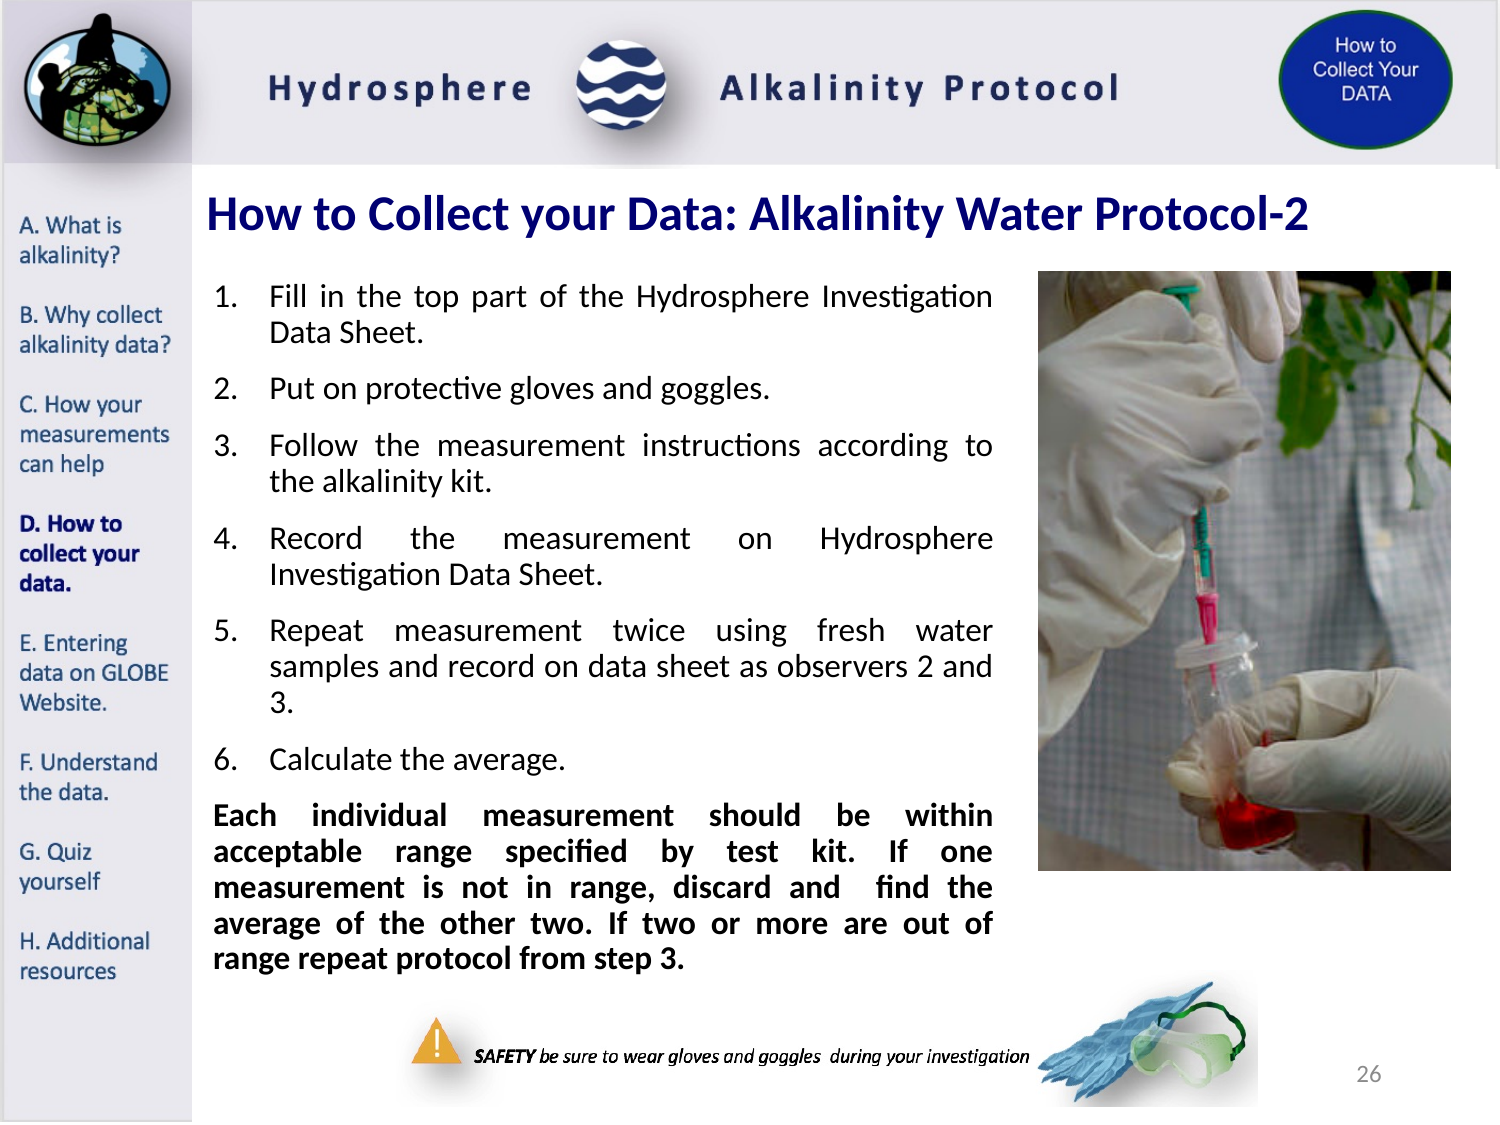

# How to Collect your Data: Alkalinity Water Protocol-2
Fill in the top part of the Hydrosphere Investigation Data Sheet.
Put on protective gloves and goggles.
Follow the measurement instructions according to the alkalinity kit.
Record the measurement on Hydrosphere Investigation Data Sheet.
Repeat measurement twice using fresh water samples and record on data sheet as observers 2 and 3.
Calculate the average.
Each individual measurement should be within acceptable range specified by test kit. If one measurement is not in range, discard and find the average of the other two. If two or more are out of range repeat protocol from step 3.